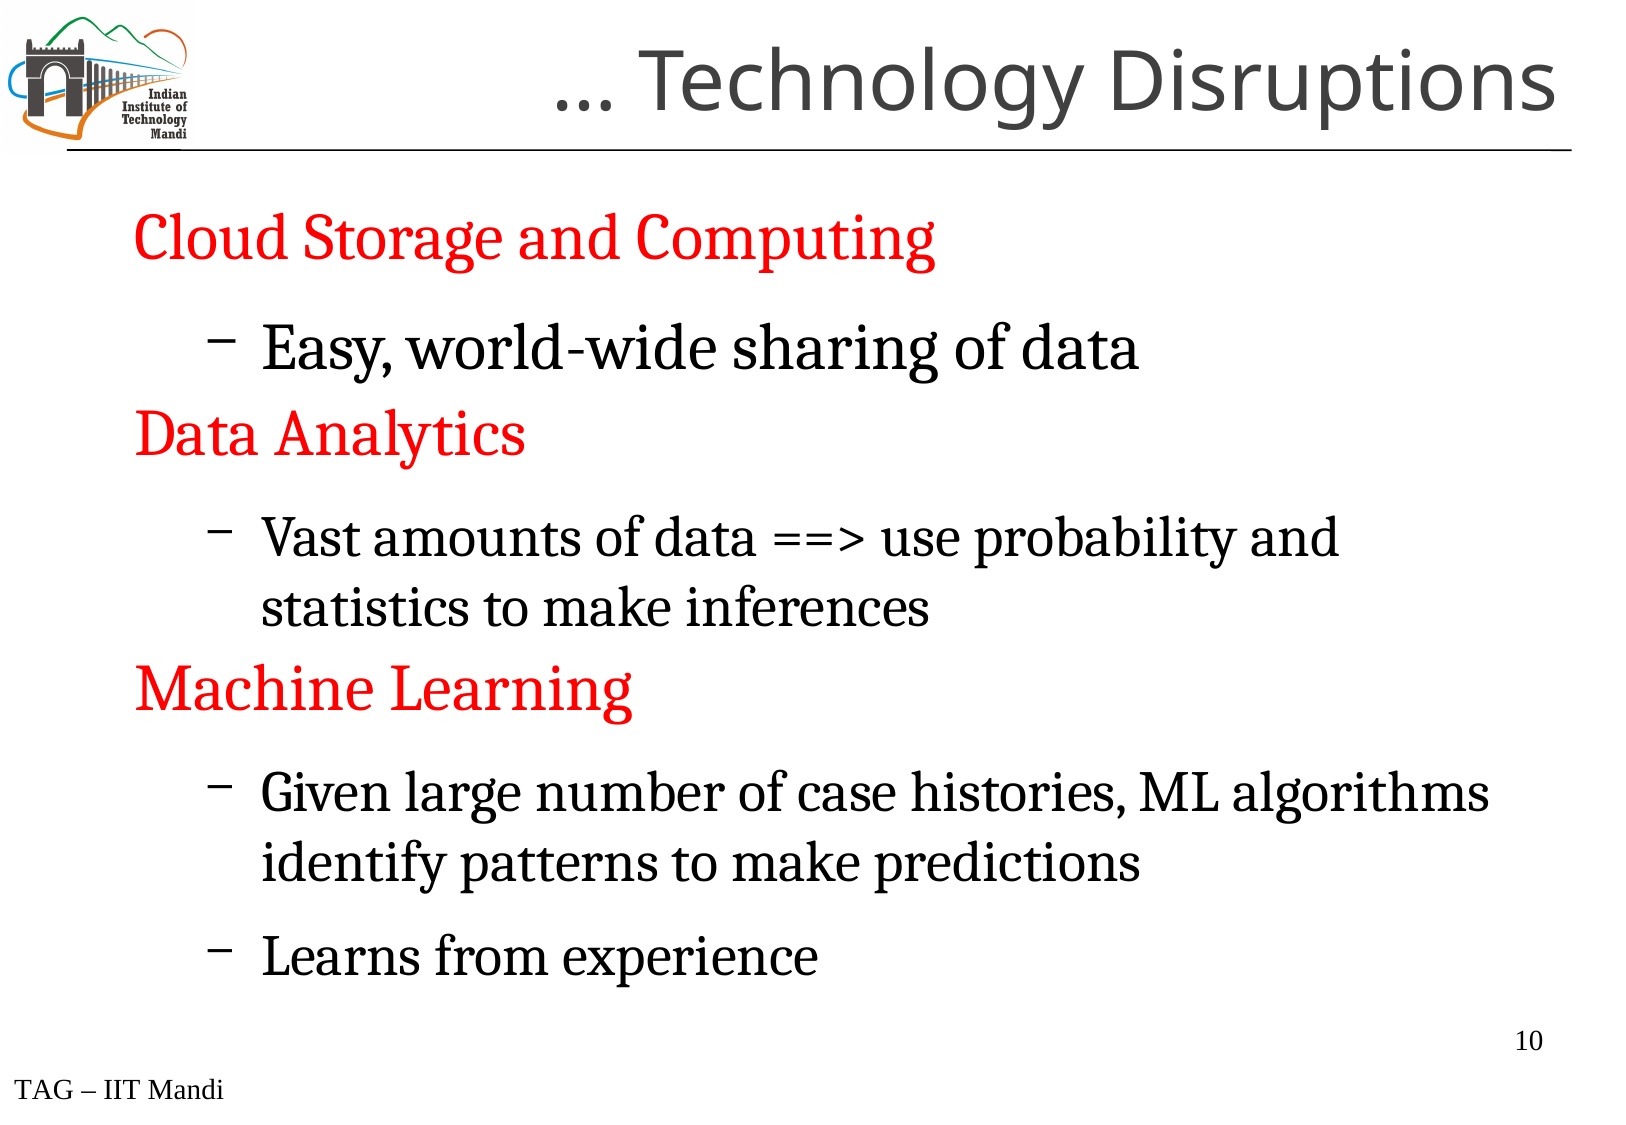

# … Technology Disruptions
Cloud Storage and Computing
Easy, world-wide sharing of data
Data Analytics
Vast amounts of data ==> use probability and statistics to make inferences
Machine Learning
Given large number of case histories, ML algorithms identify patterns to make predictions
Learns from experience
10